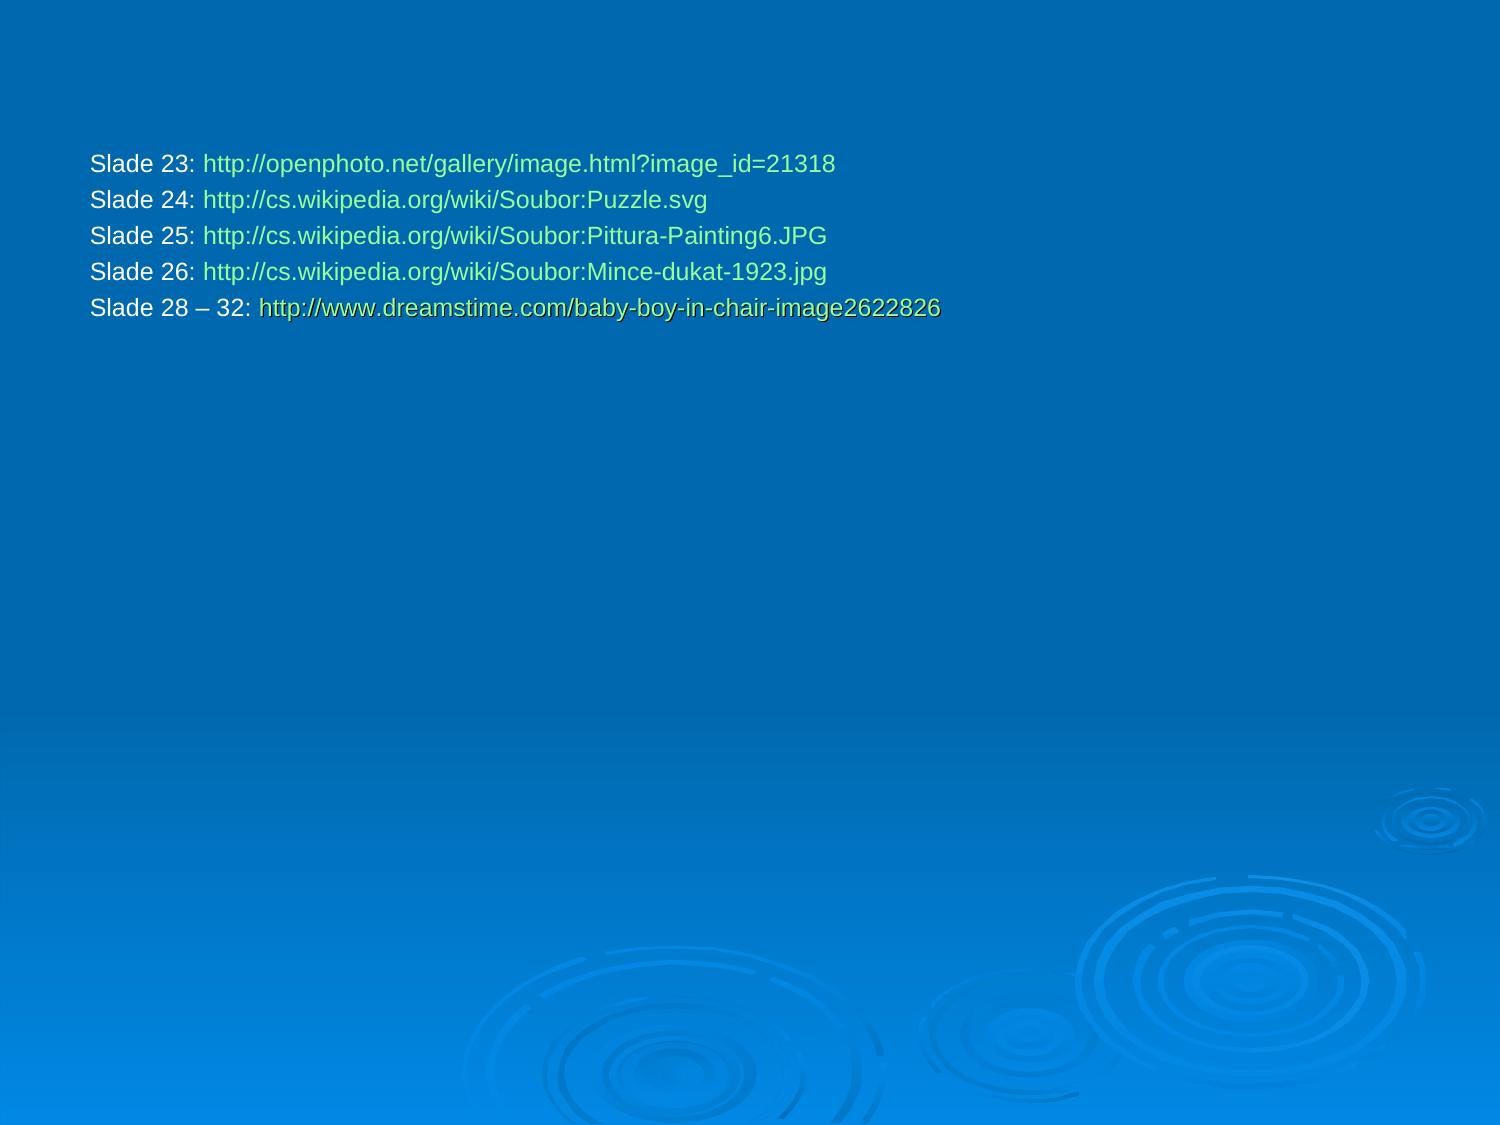

# Slade 23: http://openphoto.net/gallery/image.html?image_id=21318
Slade 24: http://cs.wikipedia.org/wiki/Soubor:Puzzle.svg
Slade 25: http://cs.wikipedia.org/wiki/Soubor:Pittura-Painting6.JPG
Slade 26: http://cs.wikipedia.org/wiki/Soubor:Mince-dukat-1923.jpg
Slade 28 – 32: http://www.dreamstime.com/baby-boy-in-chair-image2622826